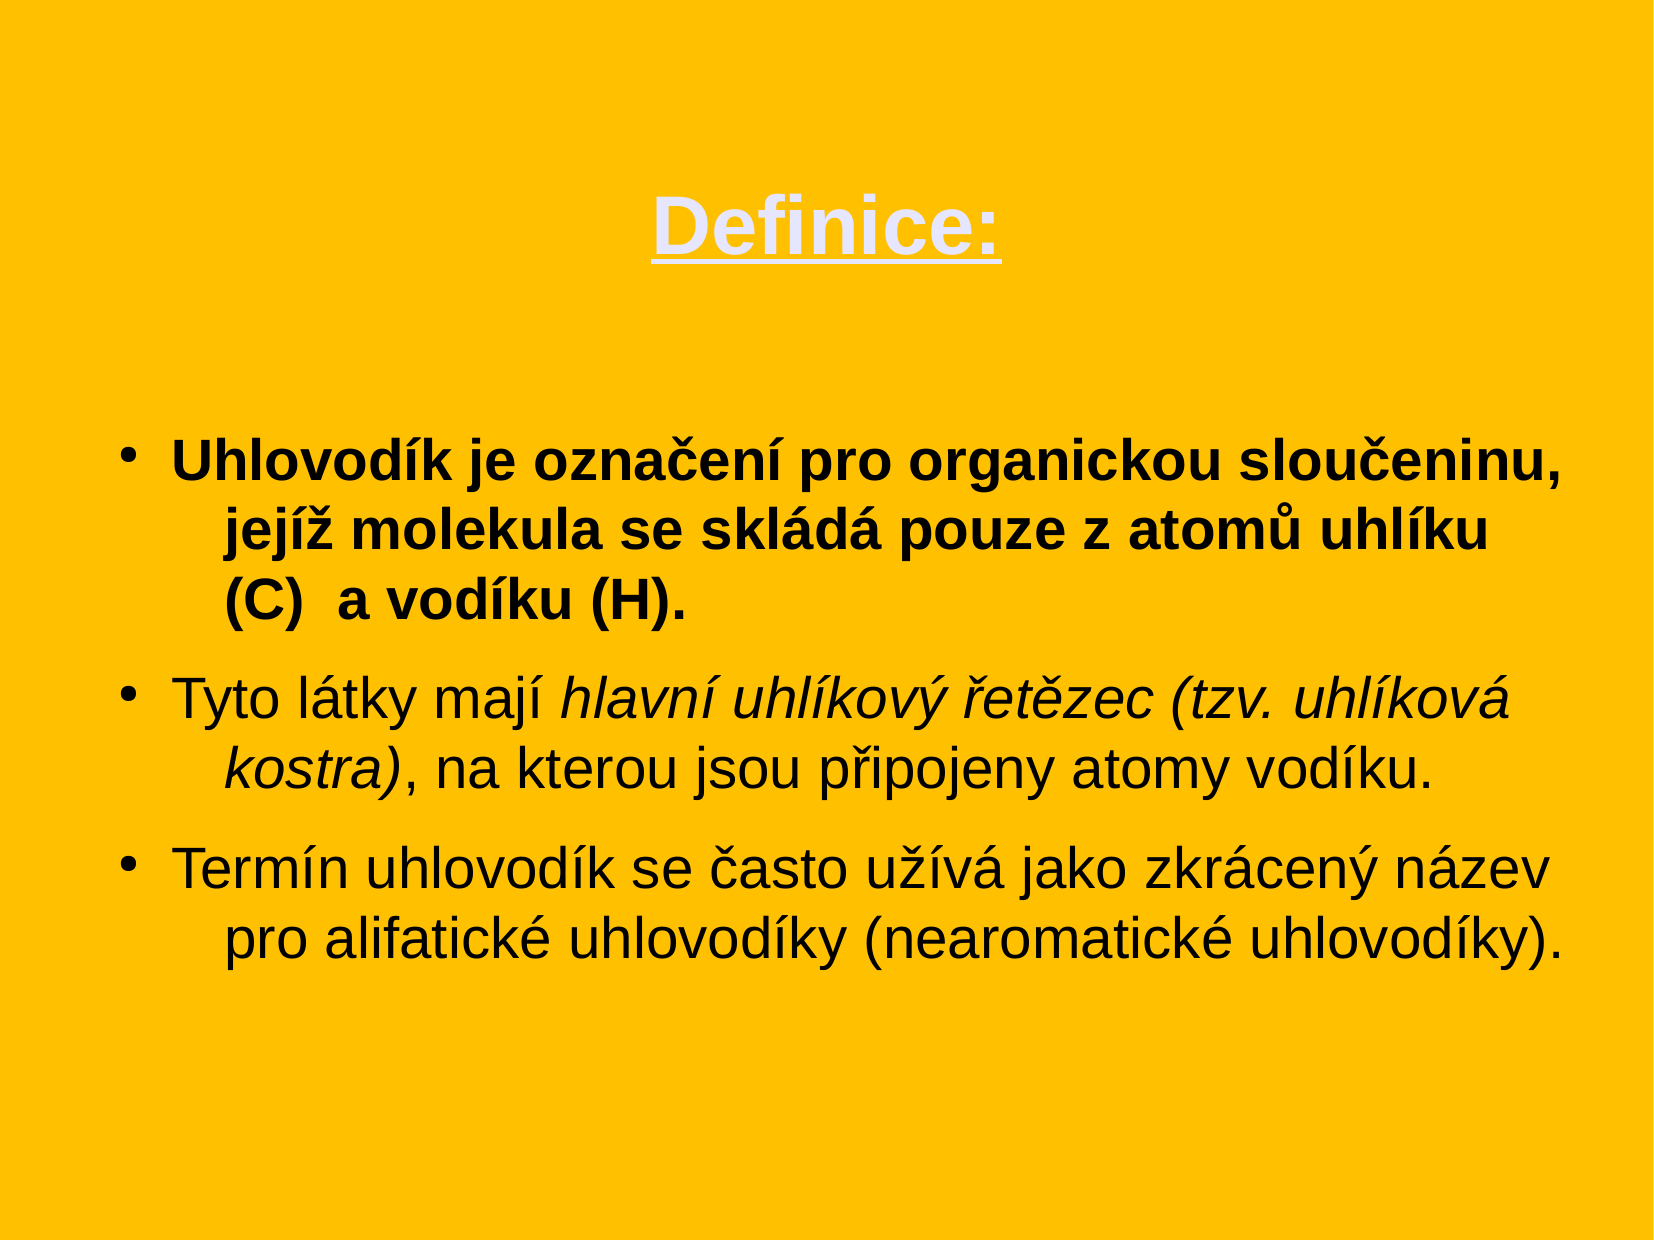

# Definice:
Uhlovodík je označení pro organickou sloučeninu, jejíž molekula se skládá pouze z atomů uhlíku (C) a vodíku (H).
Tyto látky mají hlavní uhlíkový řetězec (tzv. uhlíková kostra), na kterou jsou připojeny atomy vodíku.
Termín uhlovodík se často užívá jako zkrácený název pro alifatické uhlovodíky (nearomatické uhlovodíky).